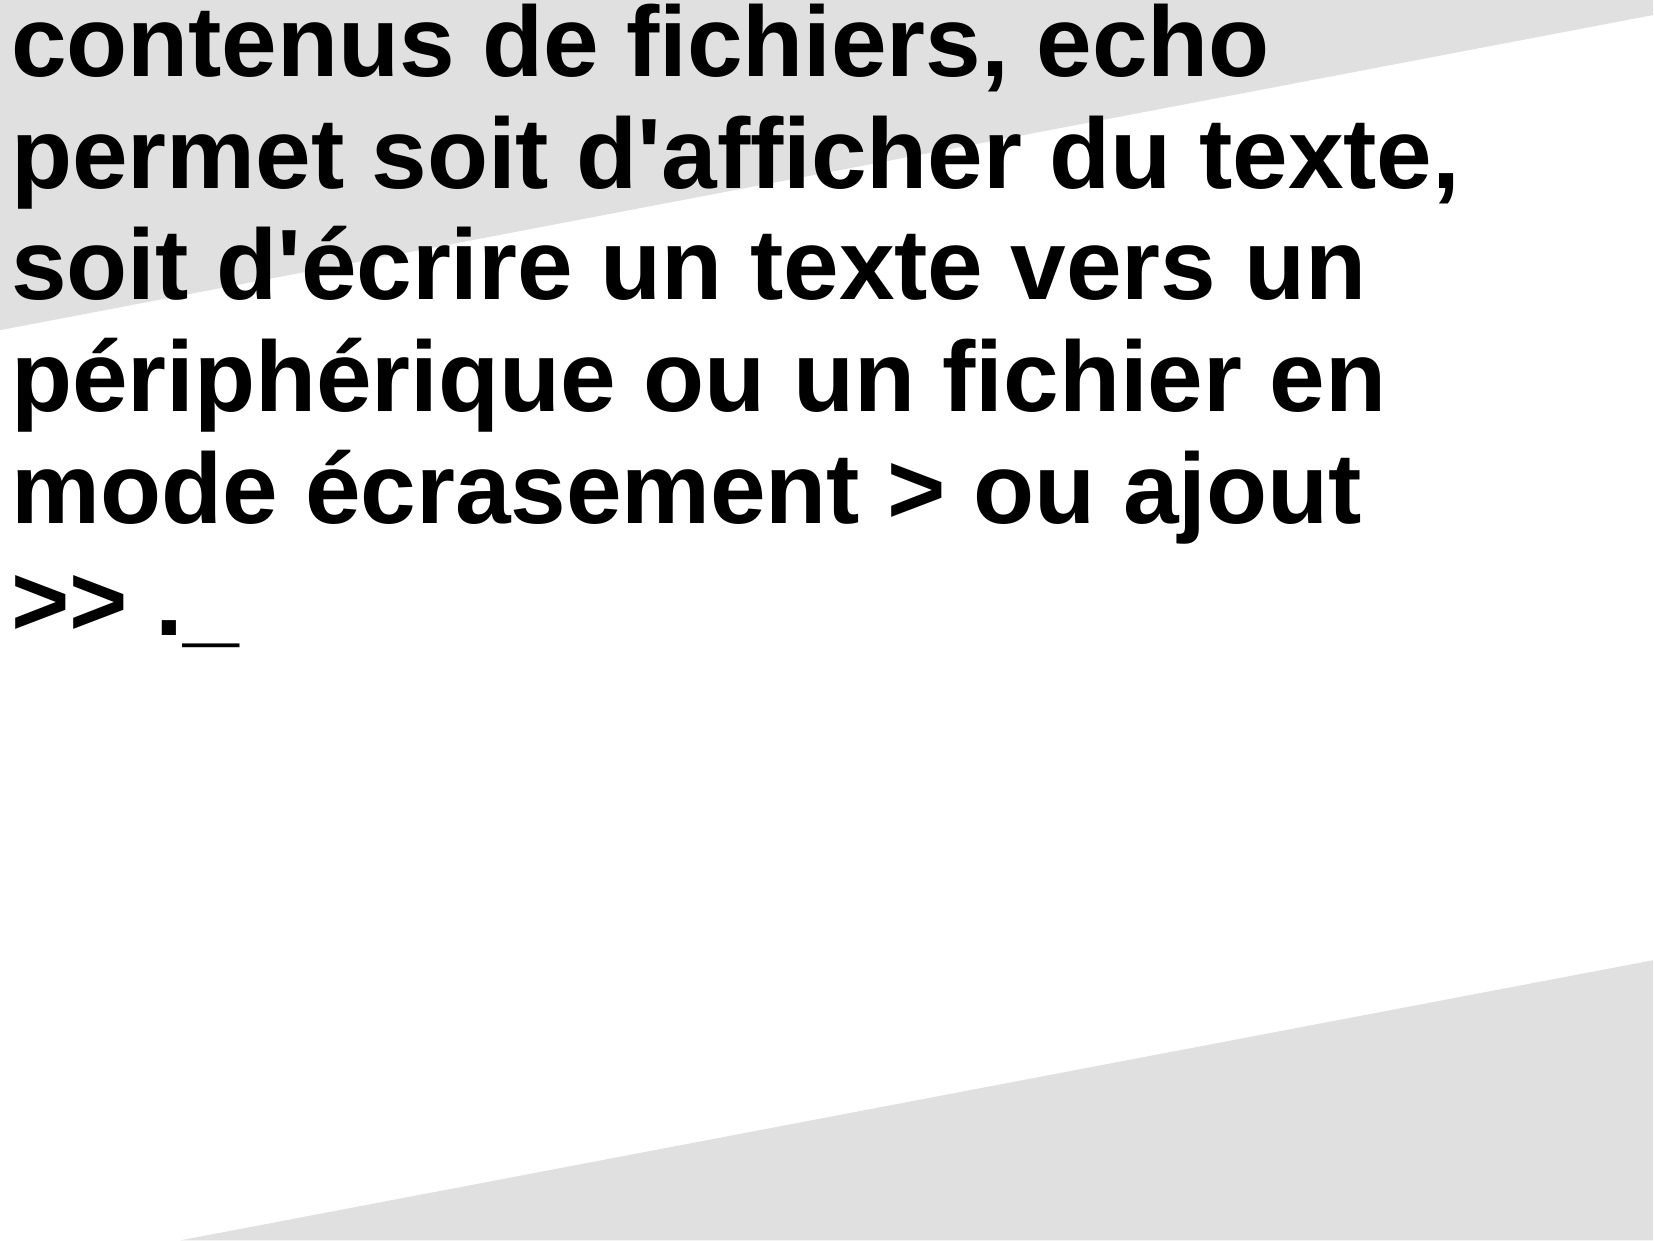

# _A Retenir : less et cat permettent d'afficher des contenus de fichiers, echo permet soit d'afficher du texte, soit d'écrire un texte vers un périphérique ou un fichier en mode écrasement > ou ajout >> ._